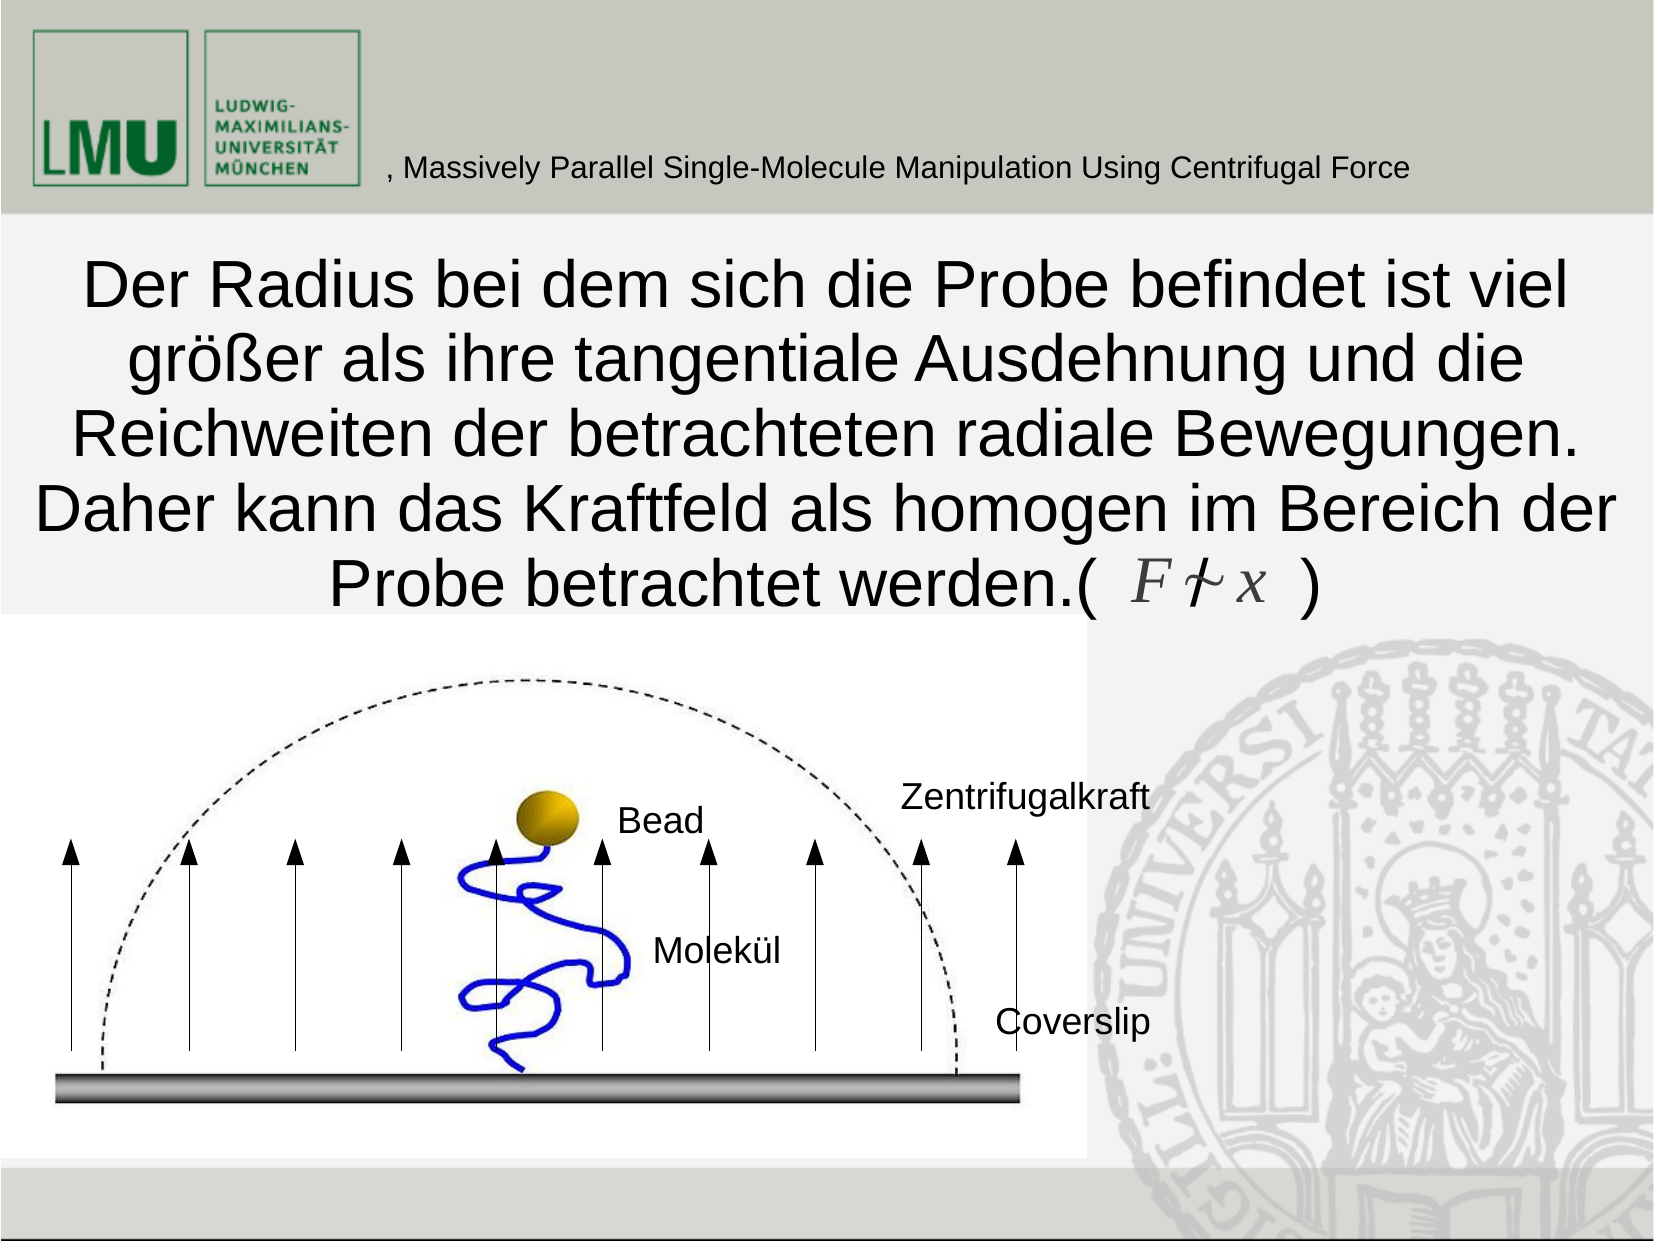

, Massively Parallel Single-Molecule Manipulation Using Centrifugal Force
Der Radius bei dem sich die Probe befindet ist viel größer als ihre tangentiale Ausdehnung und die Reichweiten der betrachteten radiale Bewegungen.
Daher kann das Kraftfeld als homogen im Bereich der Probe betrachtet werden.( / )
Zentrifugalkraft
Bead
#
Molekül
Coverslip